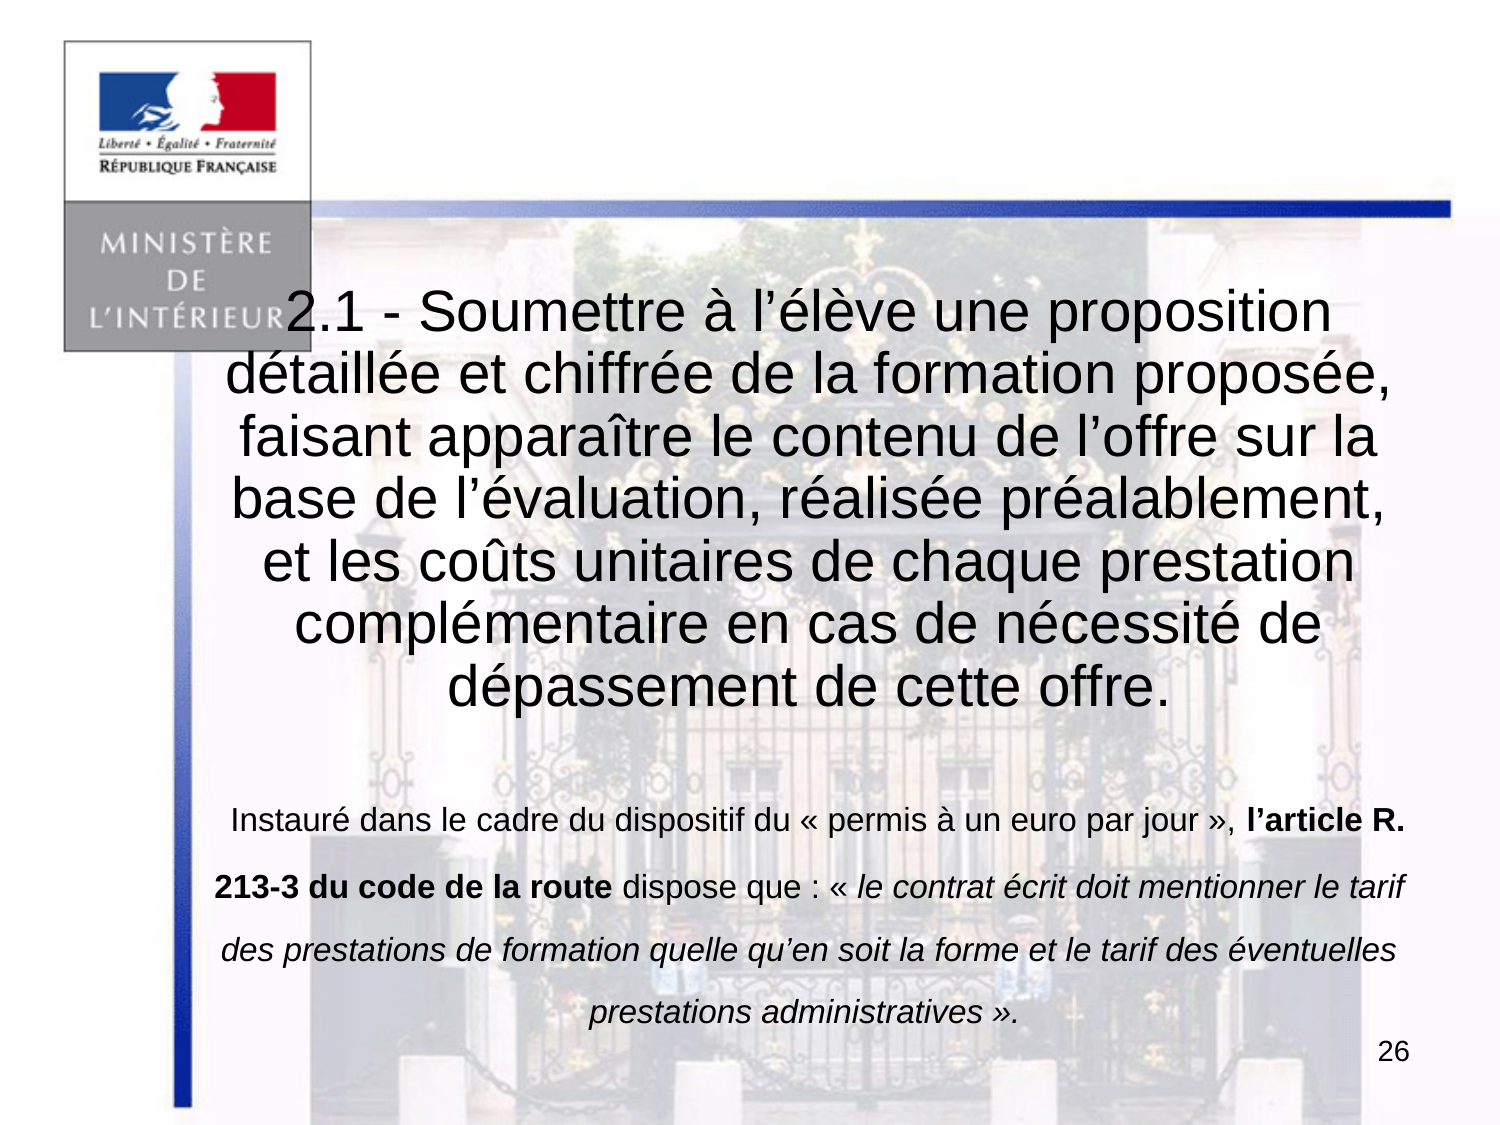

# 2.1 - Soumettre à l’élève une proposition détaillée et chiffrée de la formation proposée, faisant apparaître le contenu de l’offre sur la base de l’évaluation, réalisée préalablement, et les coûts unitaires de chaque prestation complémentaire en cas de nécessité de dépassement de cette offre. Instauré dans le cadre du dispositif du « permis à un euro par jour », l’article R. 213-3 du code de la route dispose que : « le contrat écrit doit mentionner le tarif des prestations de formation quelle qu’en soit la forme et le tarif des éventuelles prestations administratives ».